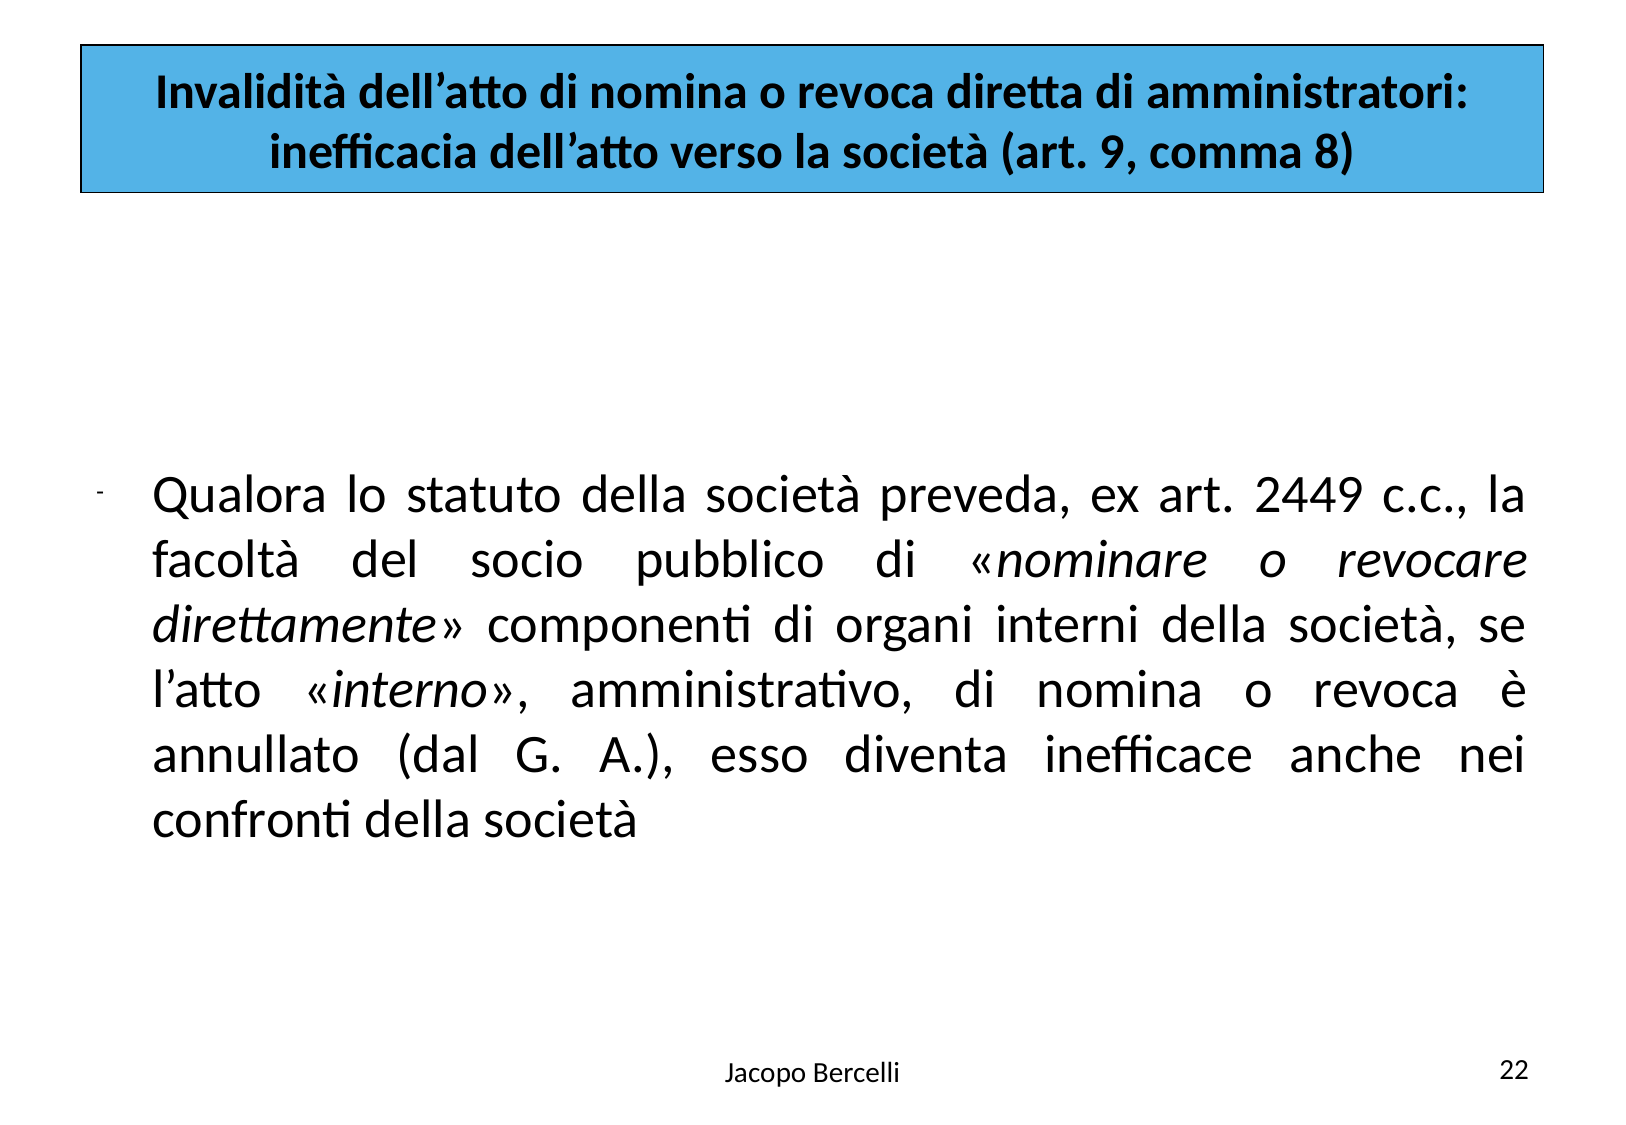

# Invalidità dell’atto di nomina o revoca diretta di amministratori: inefficacia dell’atto verso la società (art. 9, comma 8)
Qualora lo statuto della società preveda, ex art. 2449 c.c., la facoltà del socio pubblico di «nominare o revocare direttamente» componenti di organi interni della società, se l’atto «interno», amministrativo, di nomina o revoca è annullato (dal G. A.), esso diventa inefficace anche nei confronti della società
Jacopo Bercelli